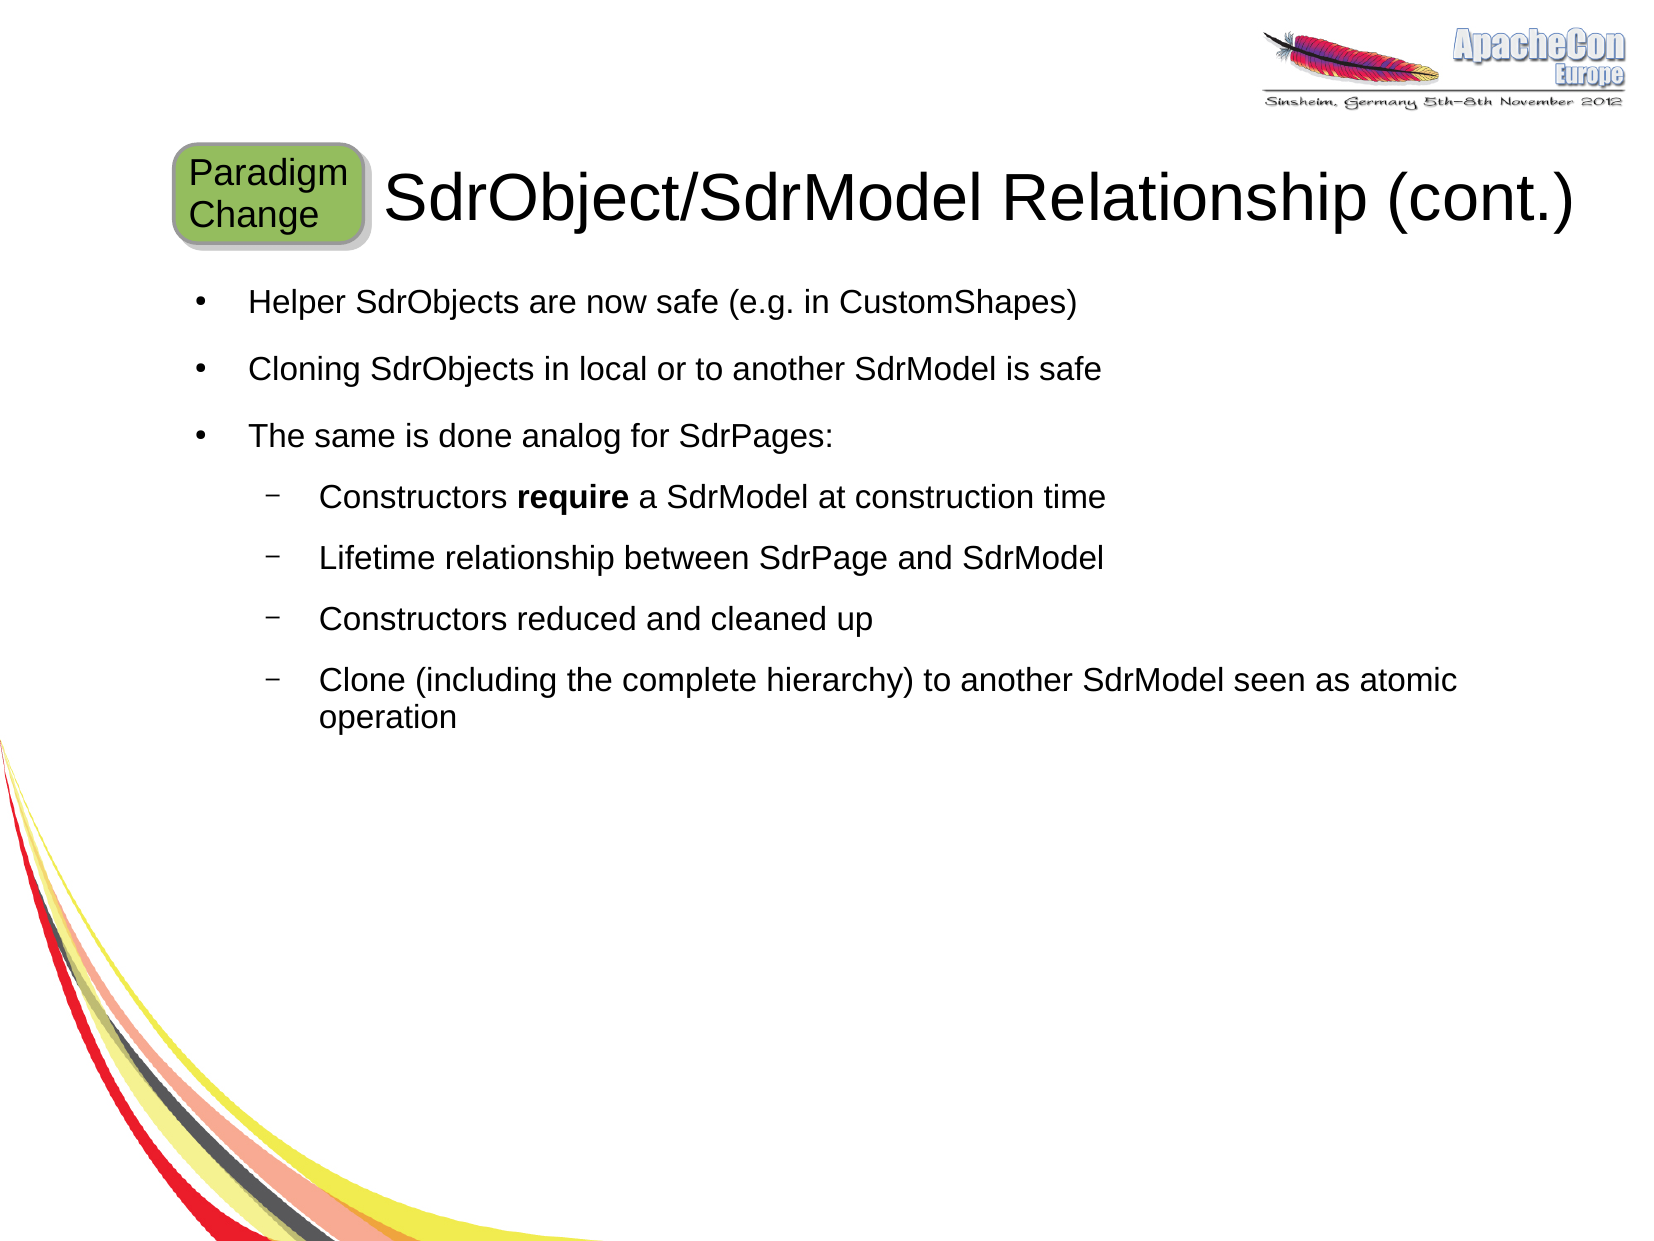

Paradigm
Change
# SdrObject/SdrModel Relationship (cont.)
Helper SdrObjects are now safe (e.g. in CustomShapes)
Cloning SdrObjects in local or to another SdrModel is safe
The same is done analog for SdrPages:
Constructors require a SdrModel at construction time
Lifetime relationship between SdrPage and SdrModel
Constructors reduced and cleaned up
Clone (including the complete hierarchy) to another SdrModel seen as atomic operation